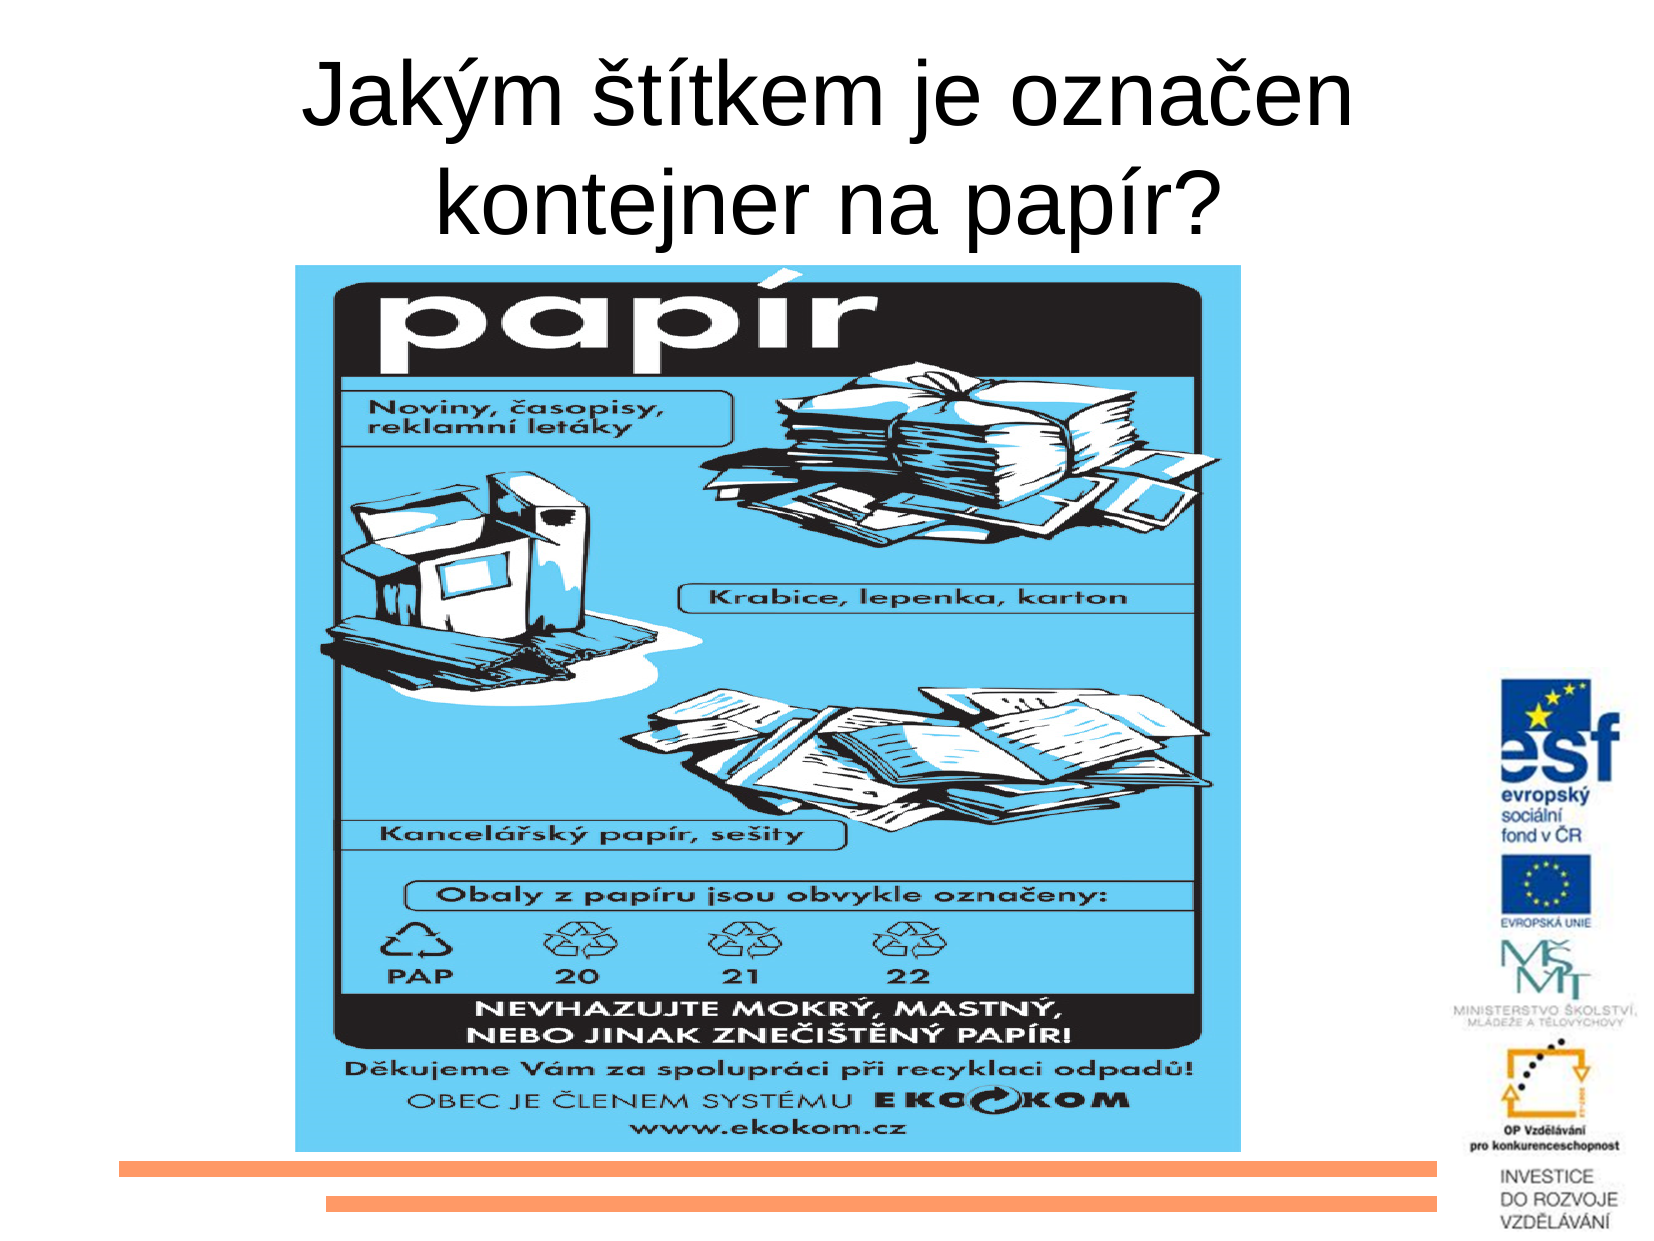

# Jakým štítkem je označen kontejner na papír?